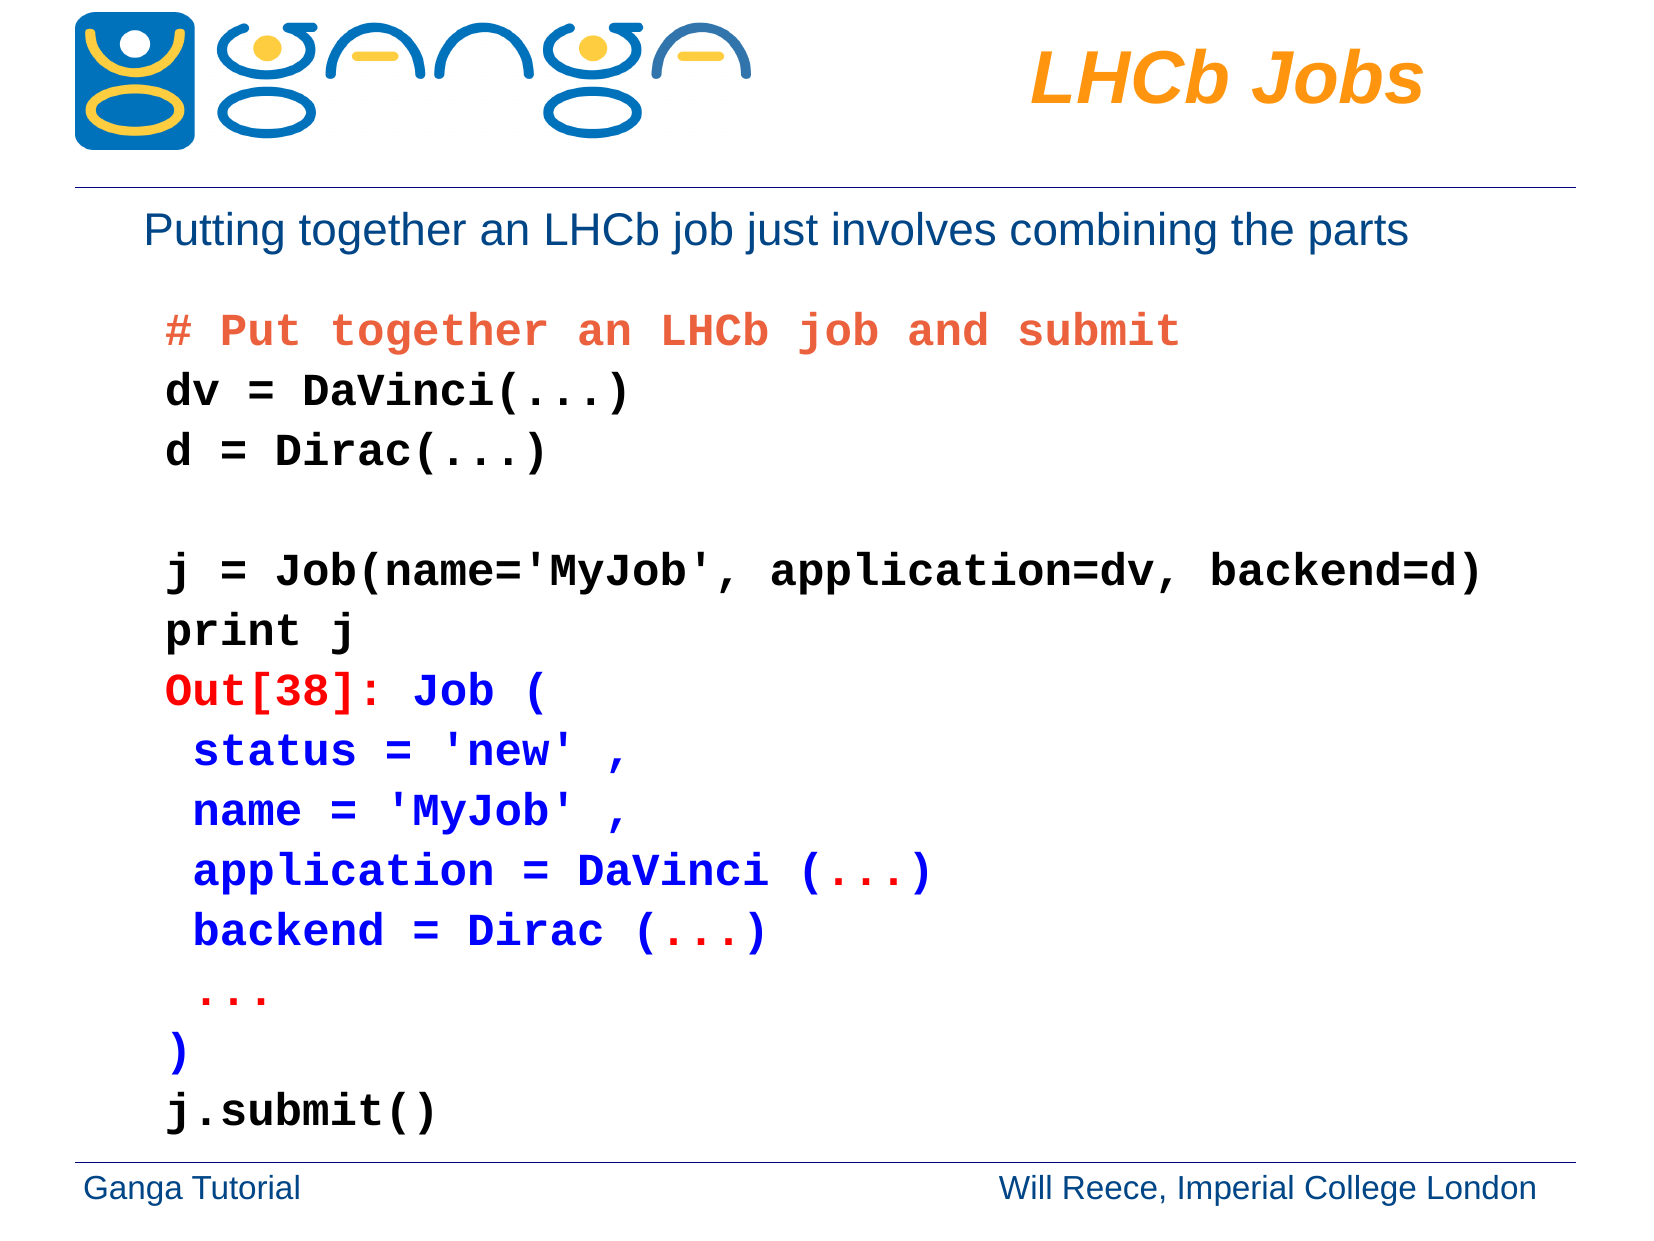

# LHCb Jobs
Putting together an LHCb job just involves combining the parts
# Put together an LHCb job and submit
dv = DaVinci(...)
d = Dirac(...)
j = Job(name='MyJob', application=dv, backend=d)
print j
Out[38]: Job (
 status = 'new' ,
 name = 'MyJob' ,
 application = DaVinci (...)
 backend = Dirac (...)
 ...
)
j.submit()
Ganga Tutorial
Will Reece, Imperial College London